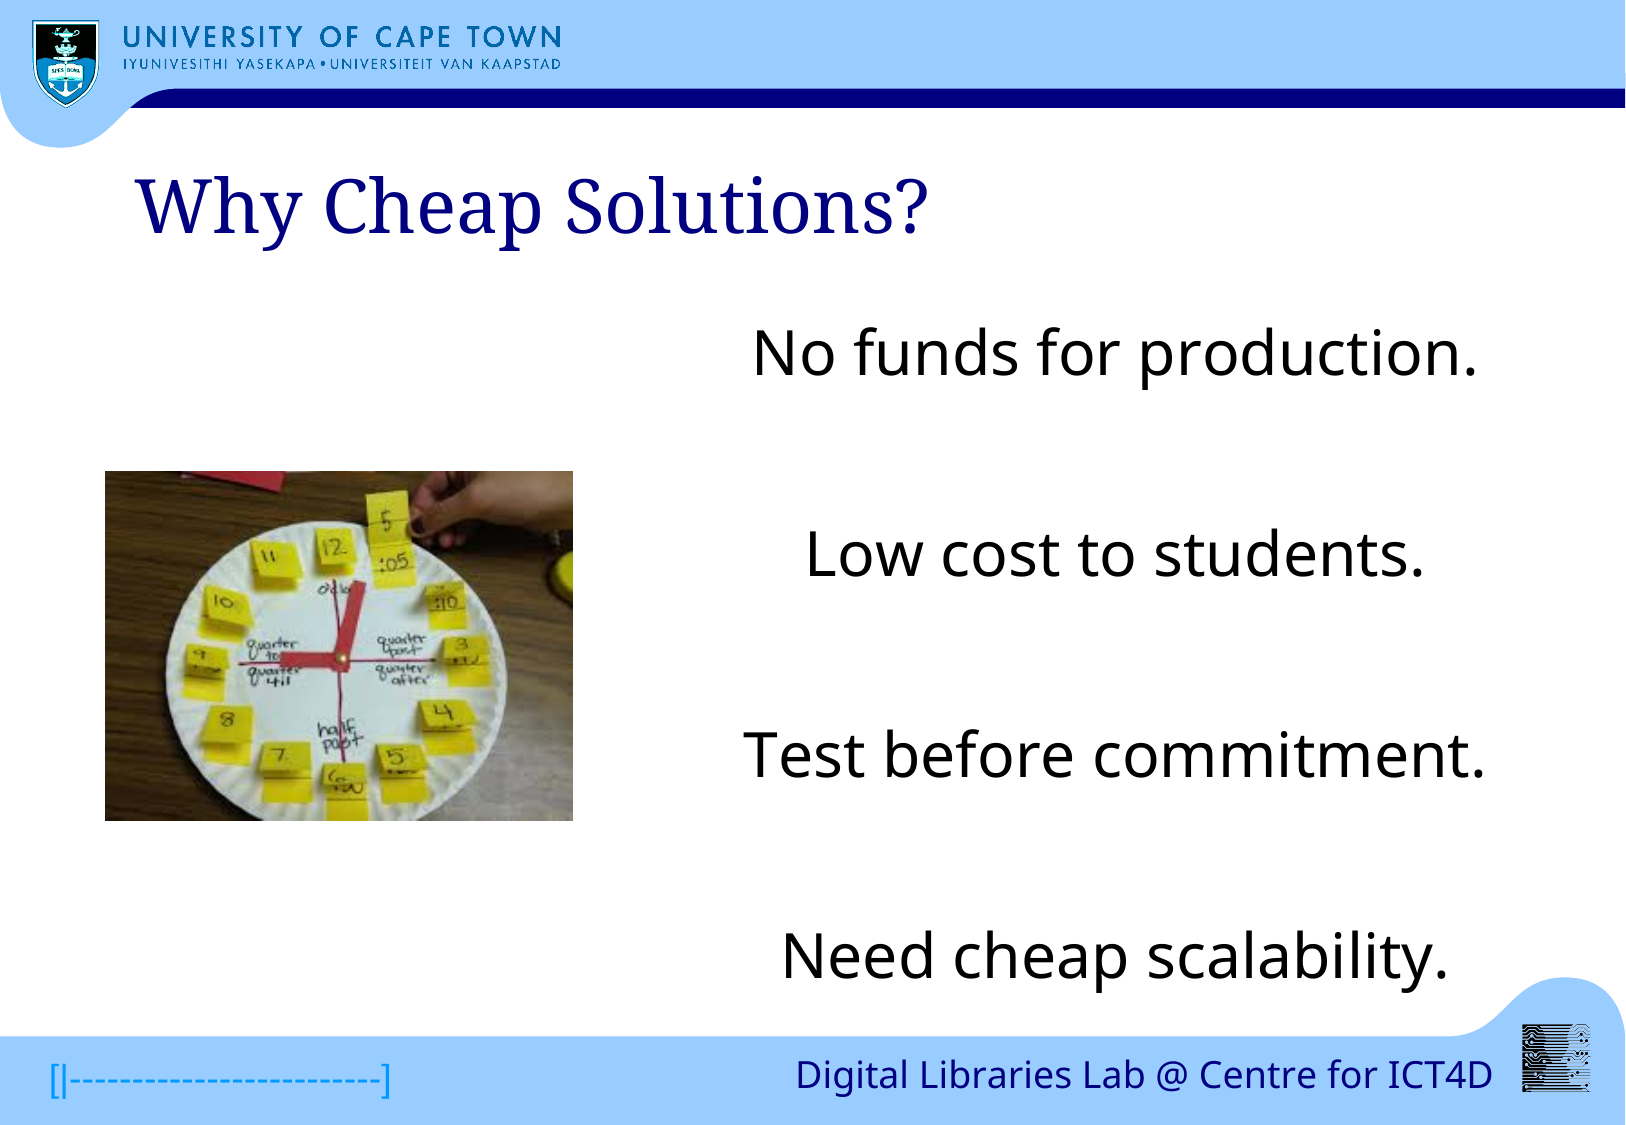

# Why Cheap Solutions?
No funds for production.
Low cost to students.
Test before commitment.
Need cheap scalability.
[|-------------------------]